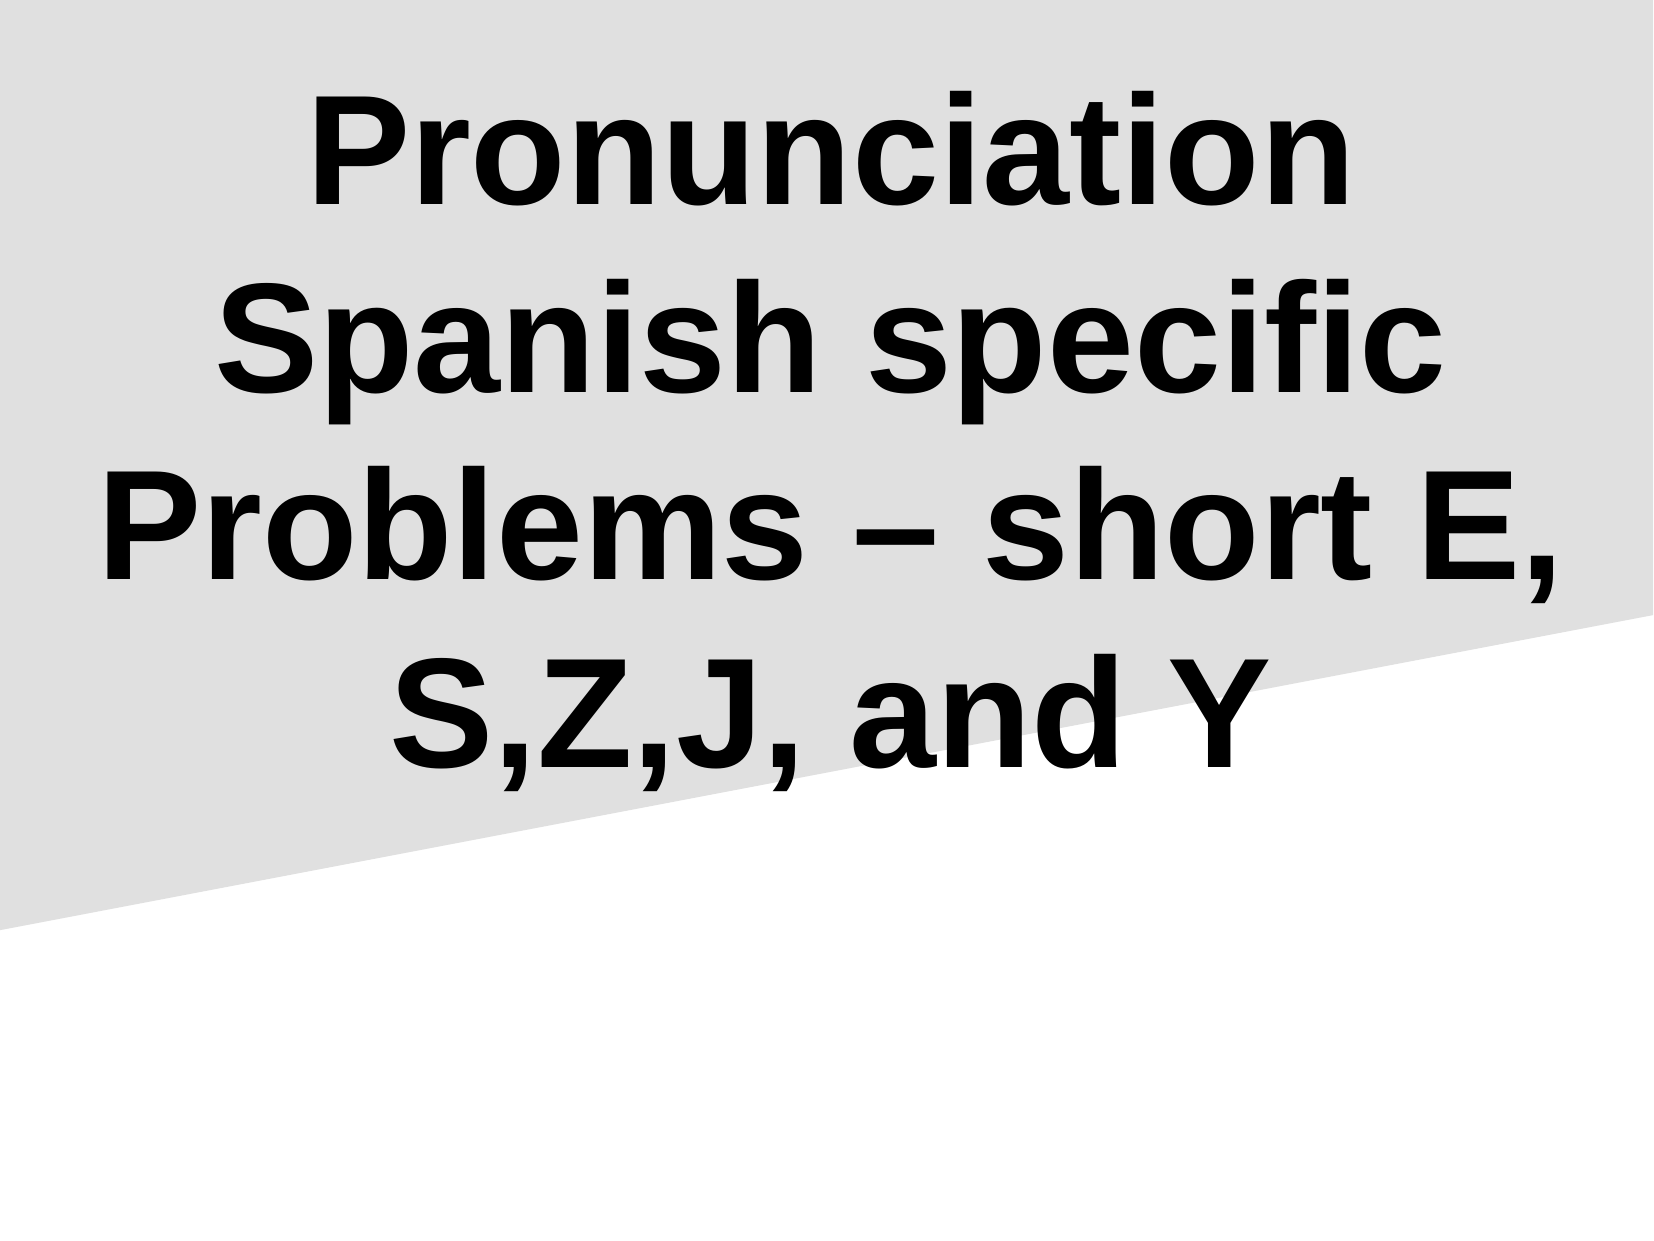

# Pronunciation Spanish specific Problems – short E, S,Z,J, and Y